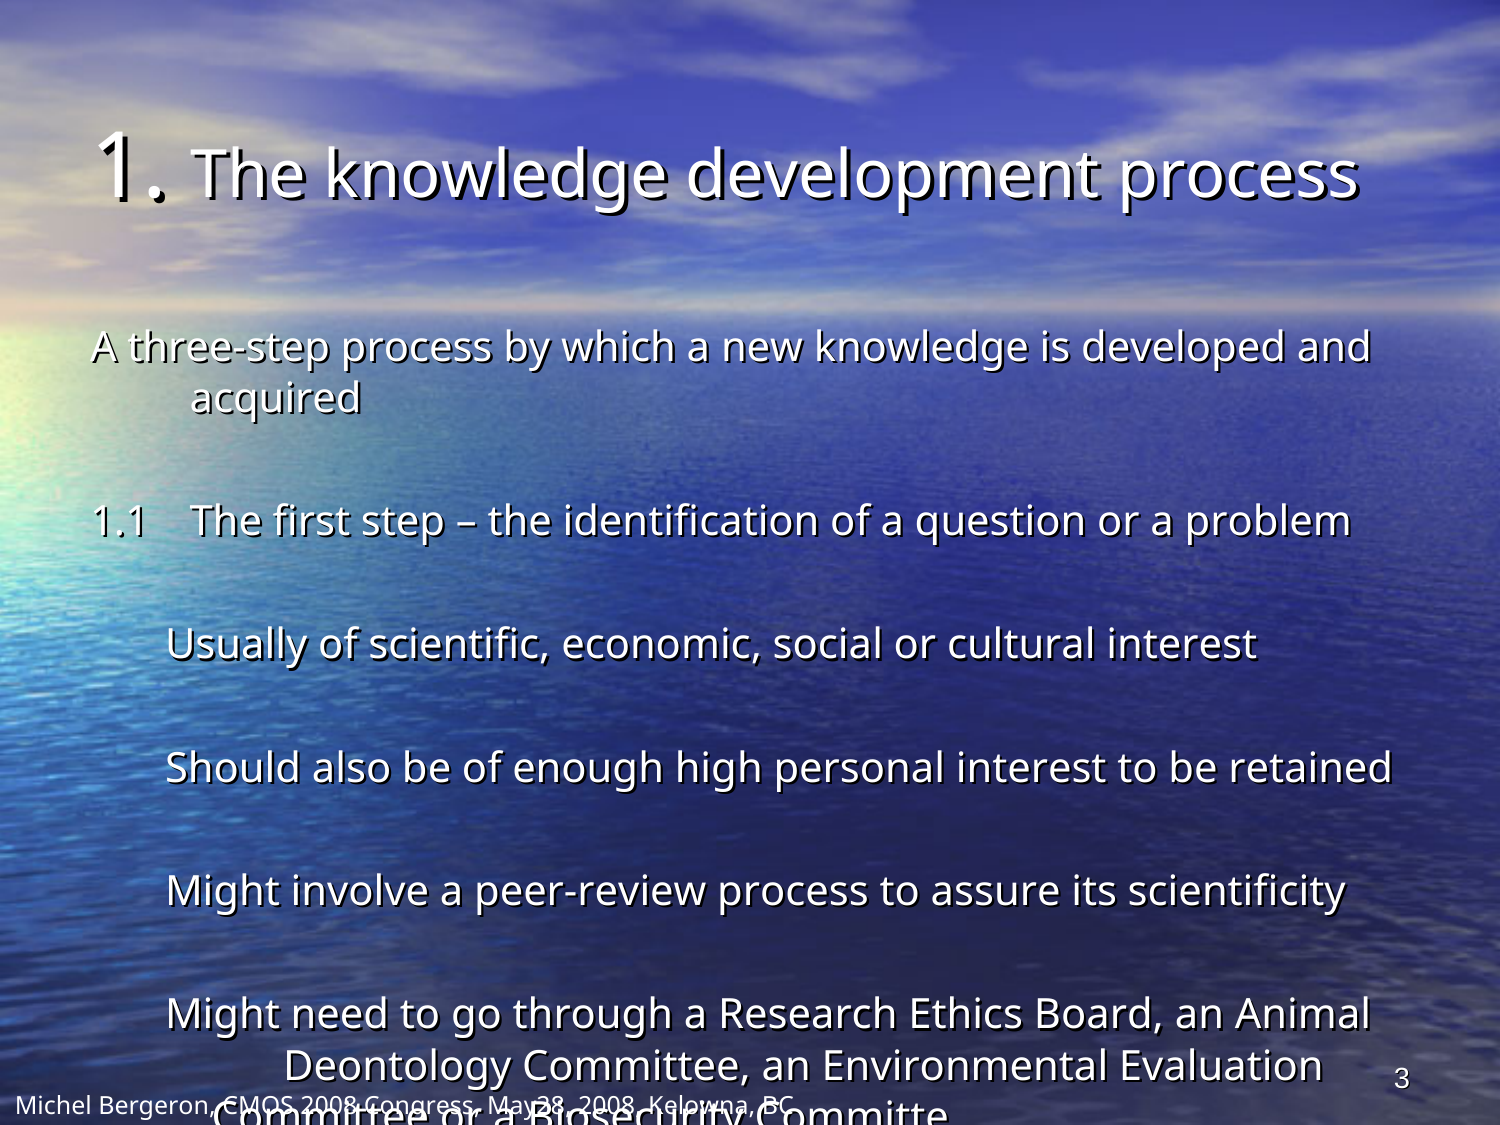

1. The knowledge development process
A three-step process by which a new knowledge is developed and acquired
1.1	The first step – the identification of a question or a problem
Usually of scientific, economic, social or cultural interest
Should also be of enough high personal interest to be retained
Might involve a peer-review process to assure its scientificity
Might need to go through a Research Ethics Board, an Animal 	Deontology Committee, an Environmental Evaluation Committee or a Biosecurity Committe.
Michel Bergeron, CMOS 2008 Congress, May28, 2008, Kelowna, BC